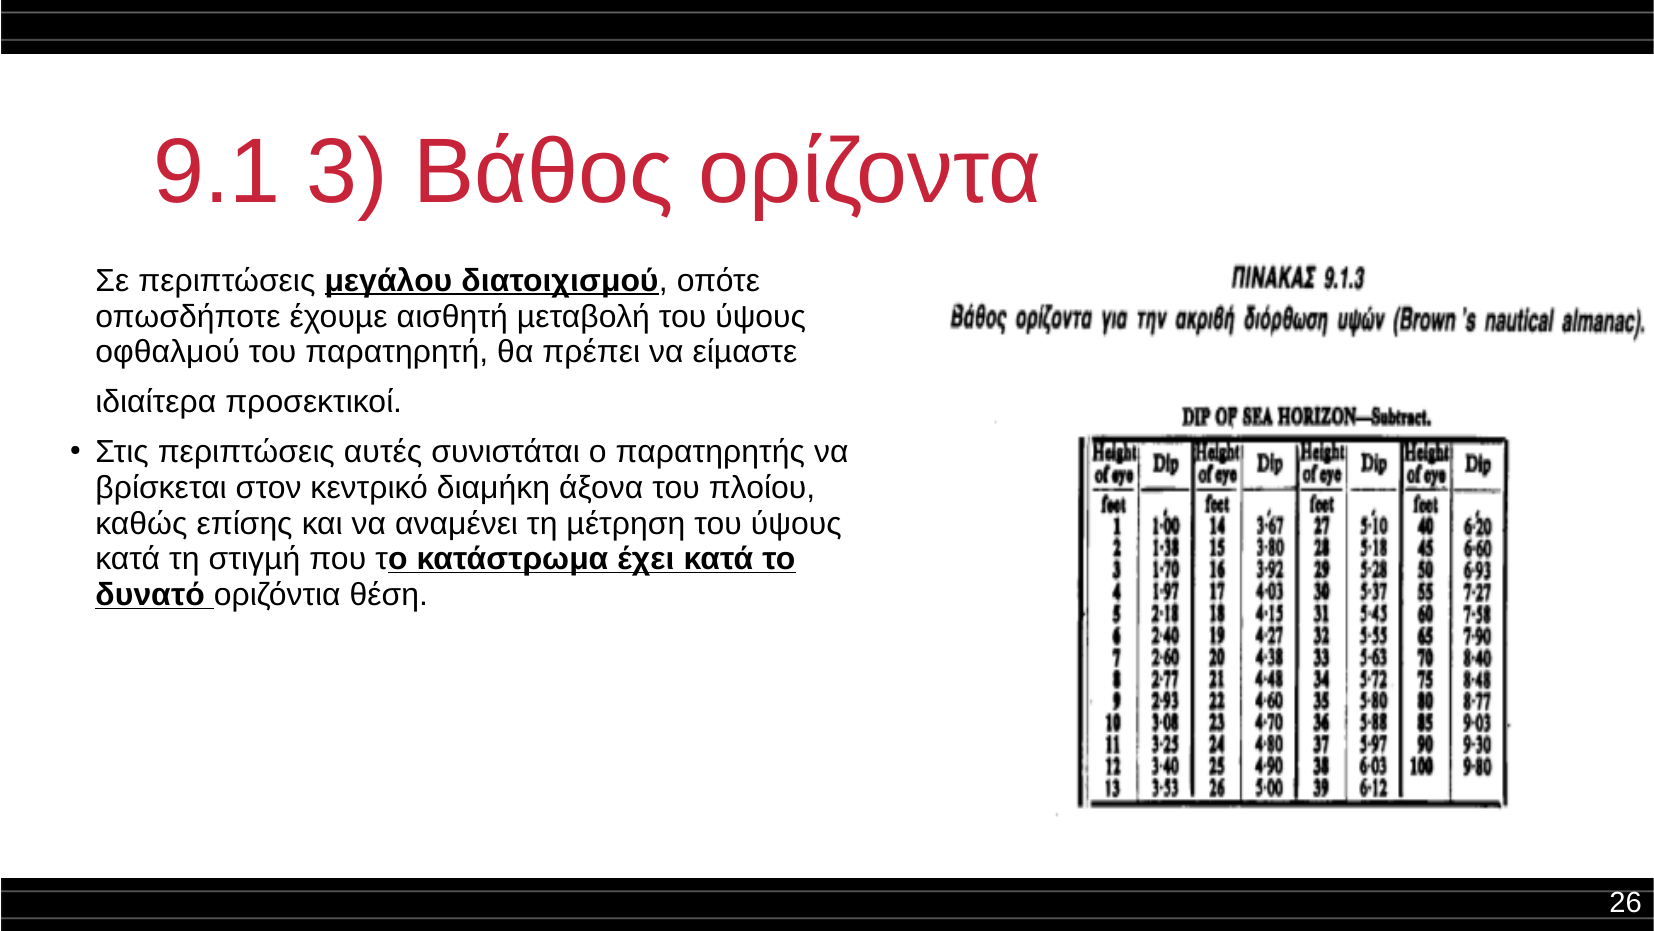

# 9.1 3) Βάθος ορίζοντα
Σε περιπτώσεις μεγάλου διατοιχισμού, οπότε οπωσδήποτε έχουµε αισθητή µεταβολή του ύψους οφθαλμού του παρατηρητή, θα πρέπει να είµαστε
ιδιαίτερα προσεκτικοί.
Στις περιπτώσεις αυτές συνιστάται ο παρατηρητής να βρίσκεται στον κεντρικό διαμήκη άξονα του πλοίου, καθώς επίσης και να αναμένει τη µέτρηση του ύψους κατά τη στιγµή που το κατάστρωμα έχει κατά το δυνατό οριζόντια θέση.